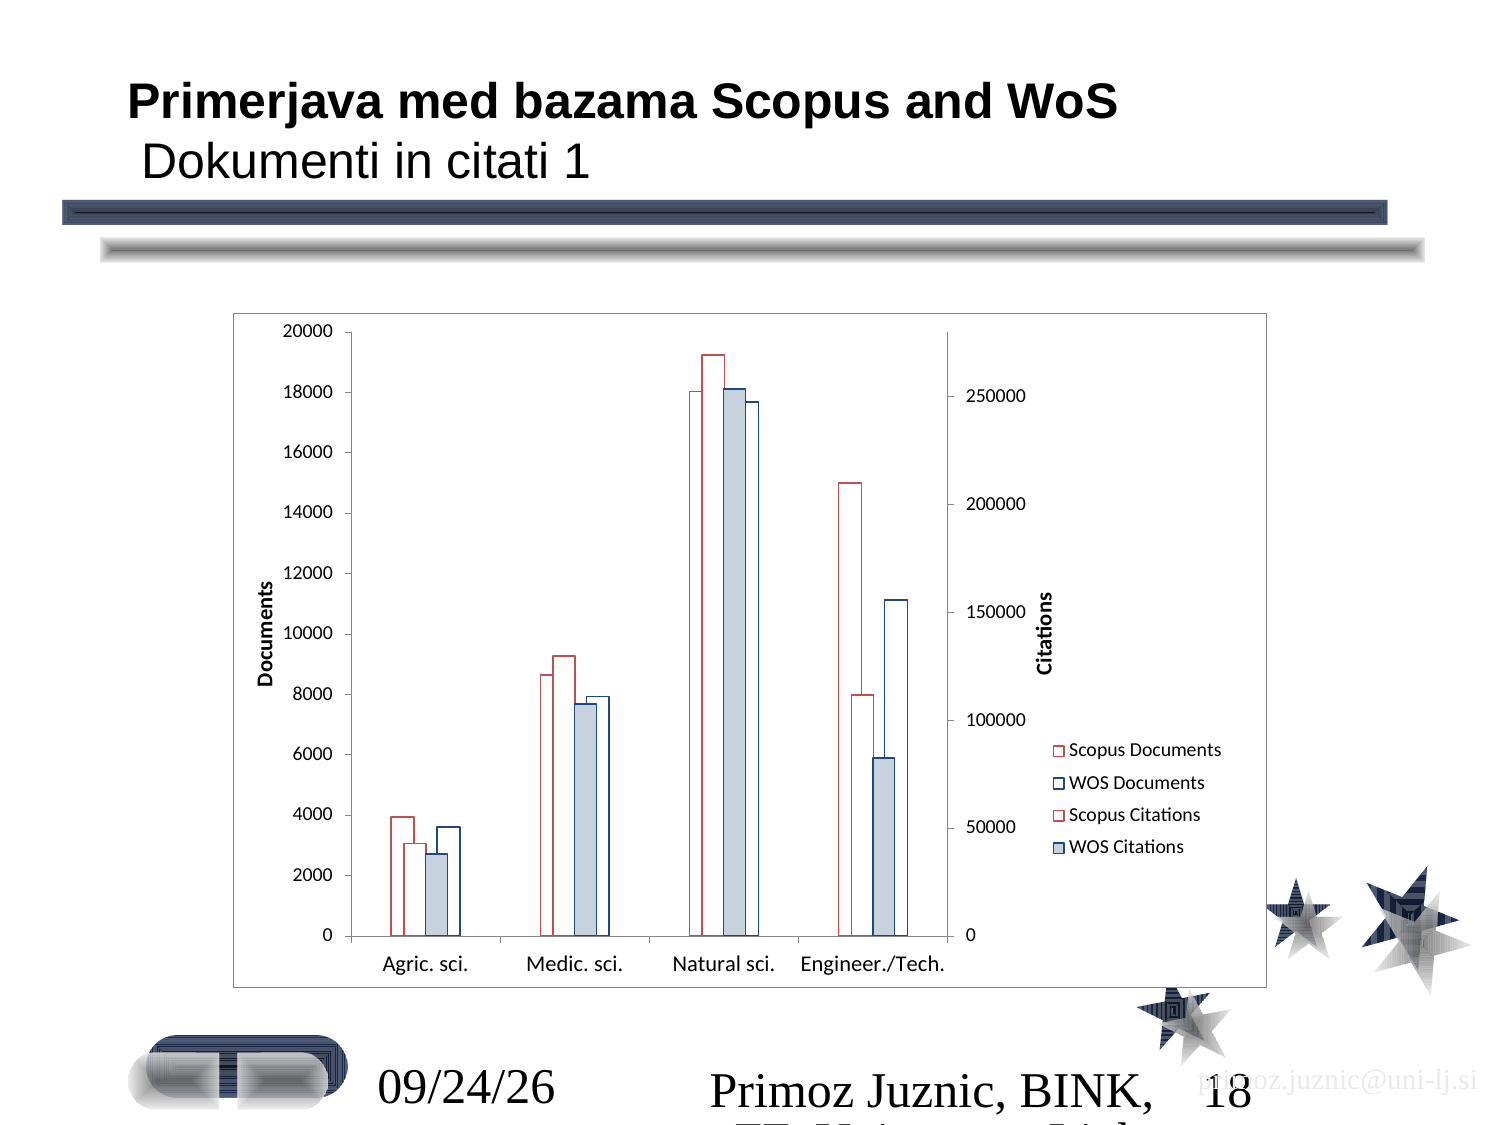

# Primerjava med bazama Scopus and WoS Dokumenti in citati 1
Primoz Juznic, BINK, FF, Univerza v Ljubljani
18